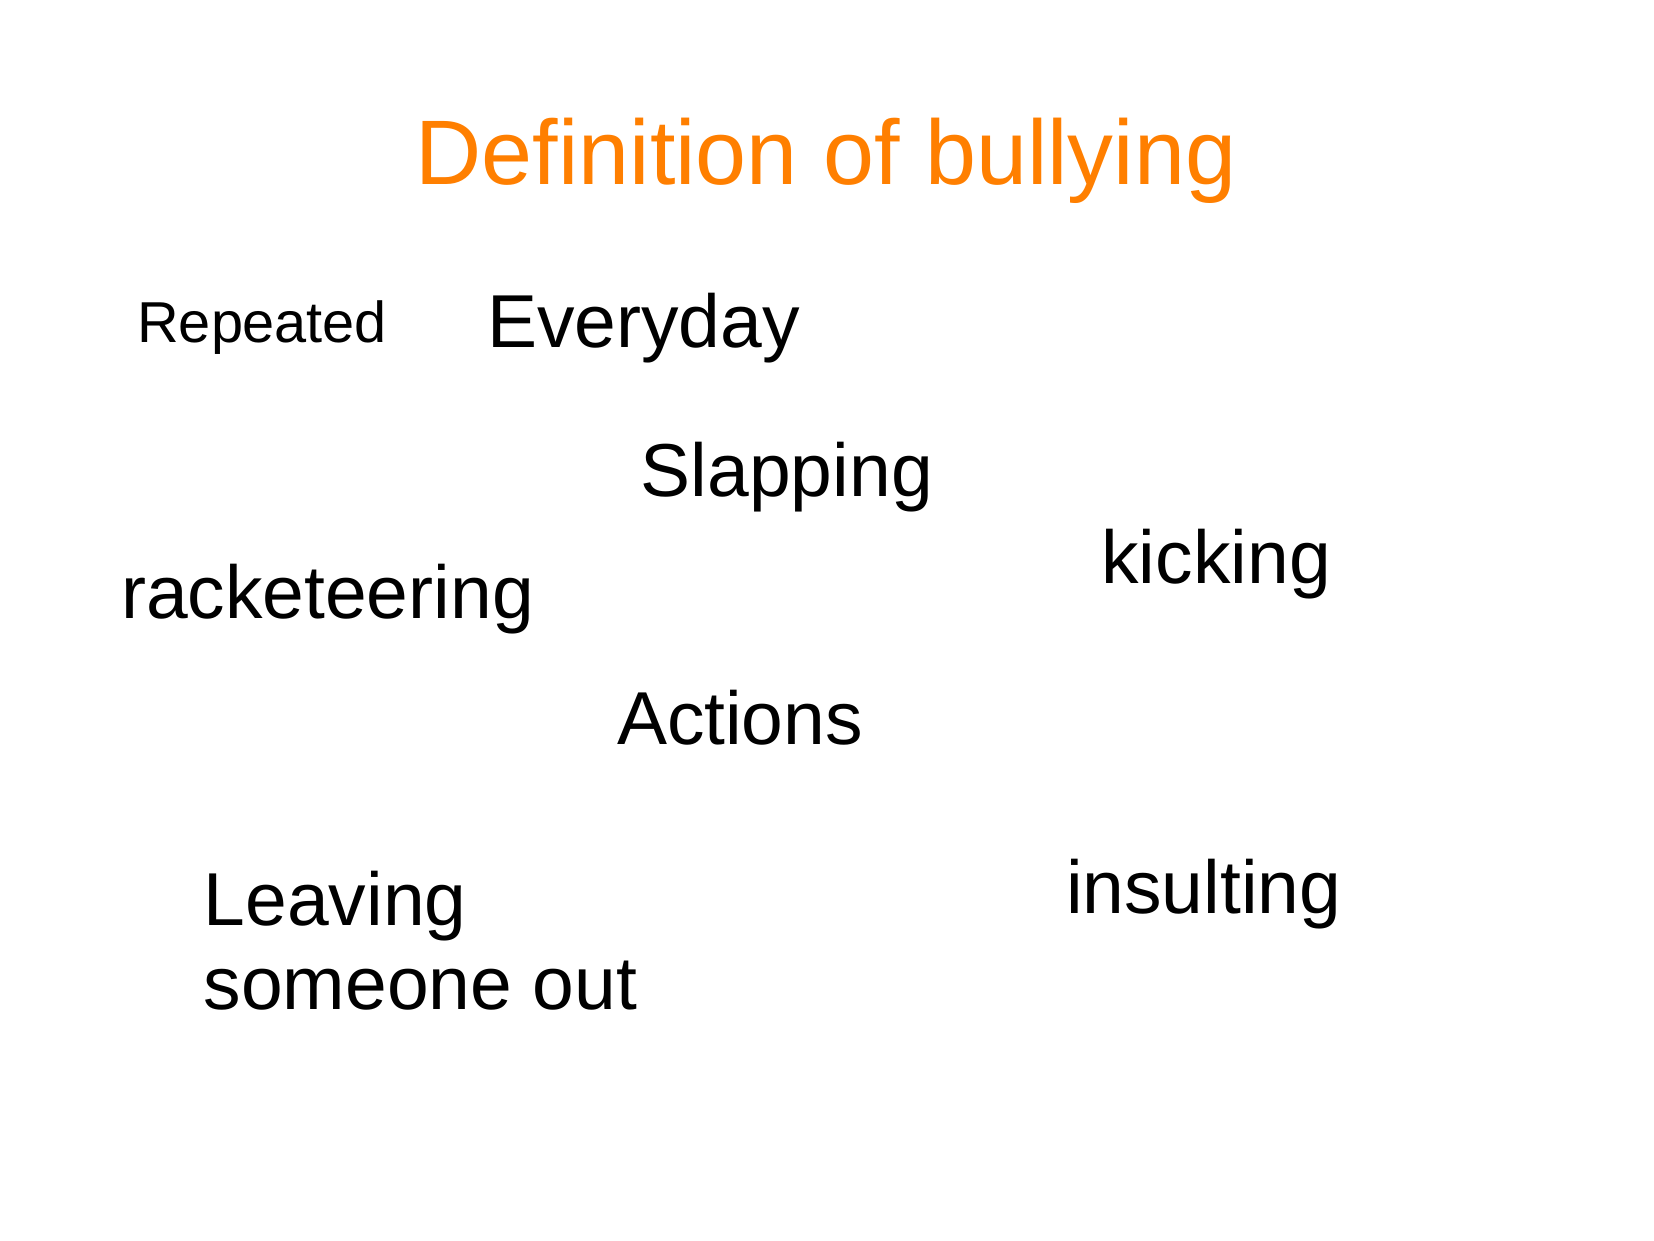

# Definition of bullying
Everyday
Repeated
Slapping
kicking
racketeering
Actions
insulting
Leaving someone out